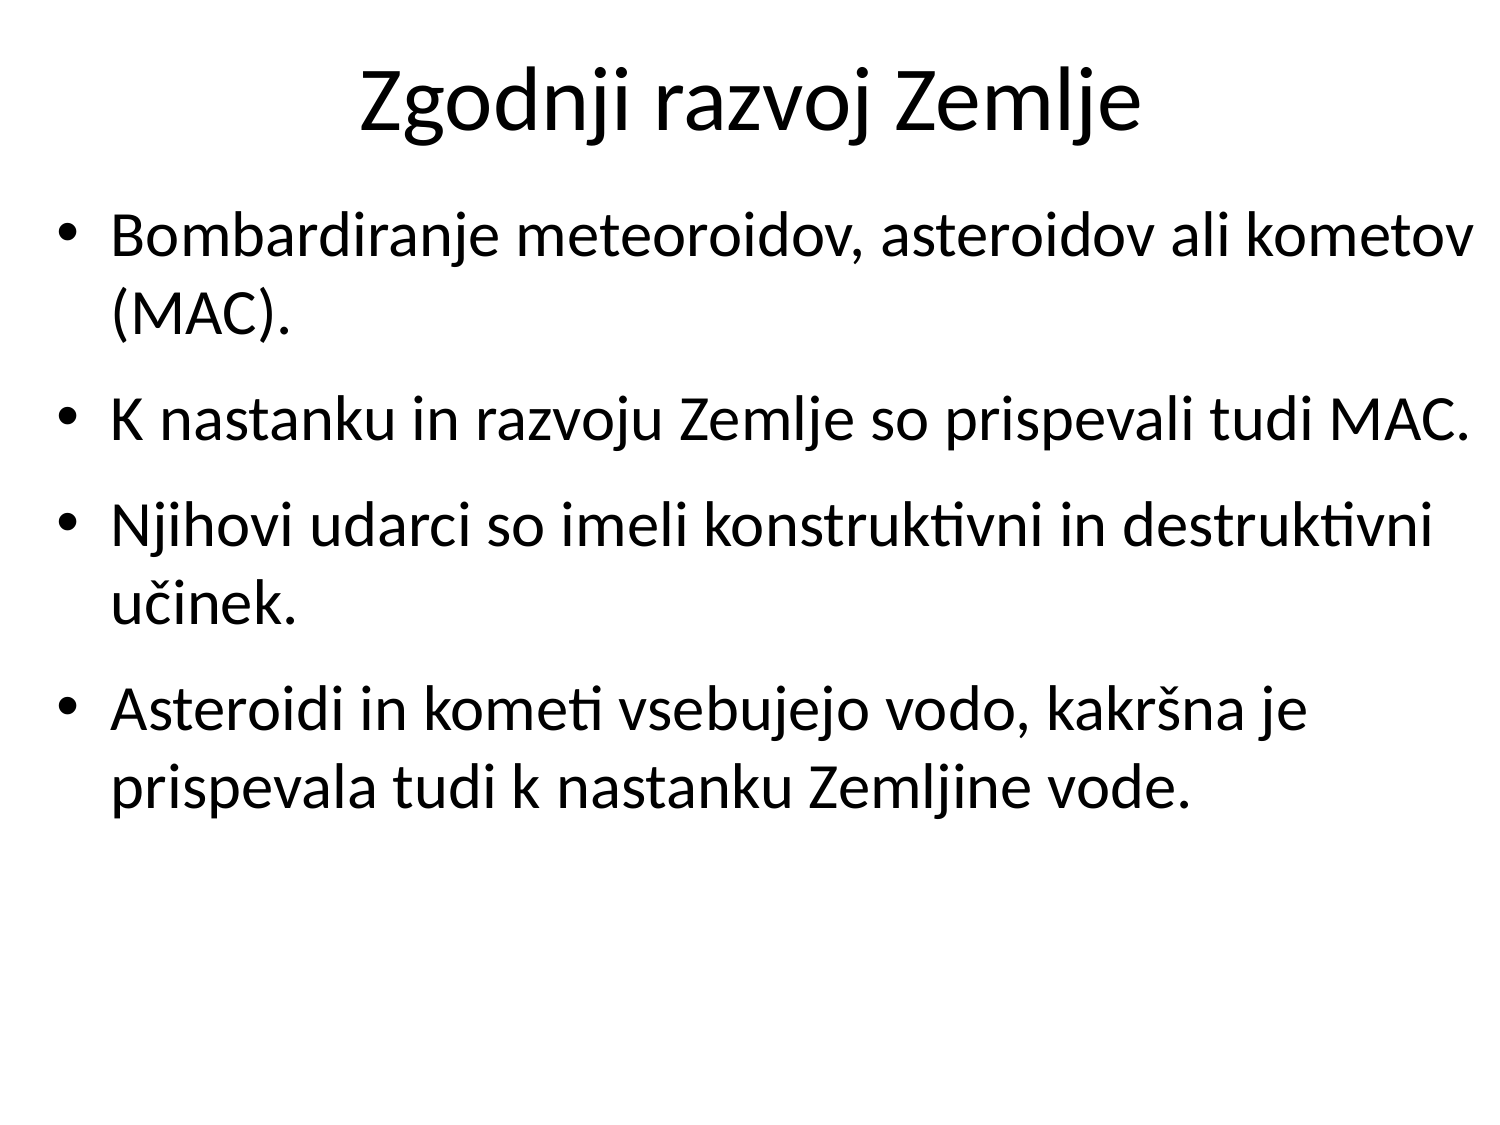

# Zgodnji razvoj Zemlje
Bombardiranje meteoroidov, asteroidov ali kometov (MAC).
K nastanku in razvoju Zemlje so prispevali tudi MAC.
Njihovi udarci so imeli konstruktivni in destruktivni učinek.
Asteroidi in kometi vsebujejo vodo, kakršna je prispevala tudi k nastanku Zemljine vode.